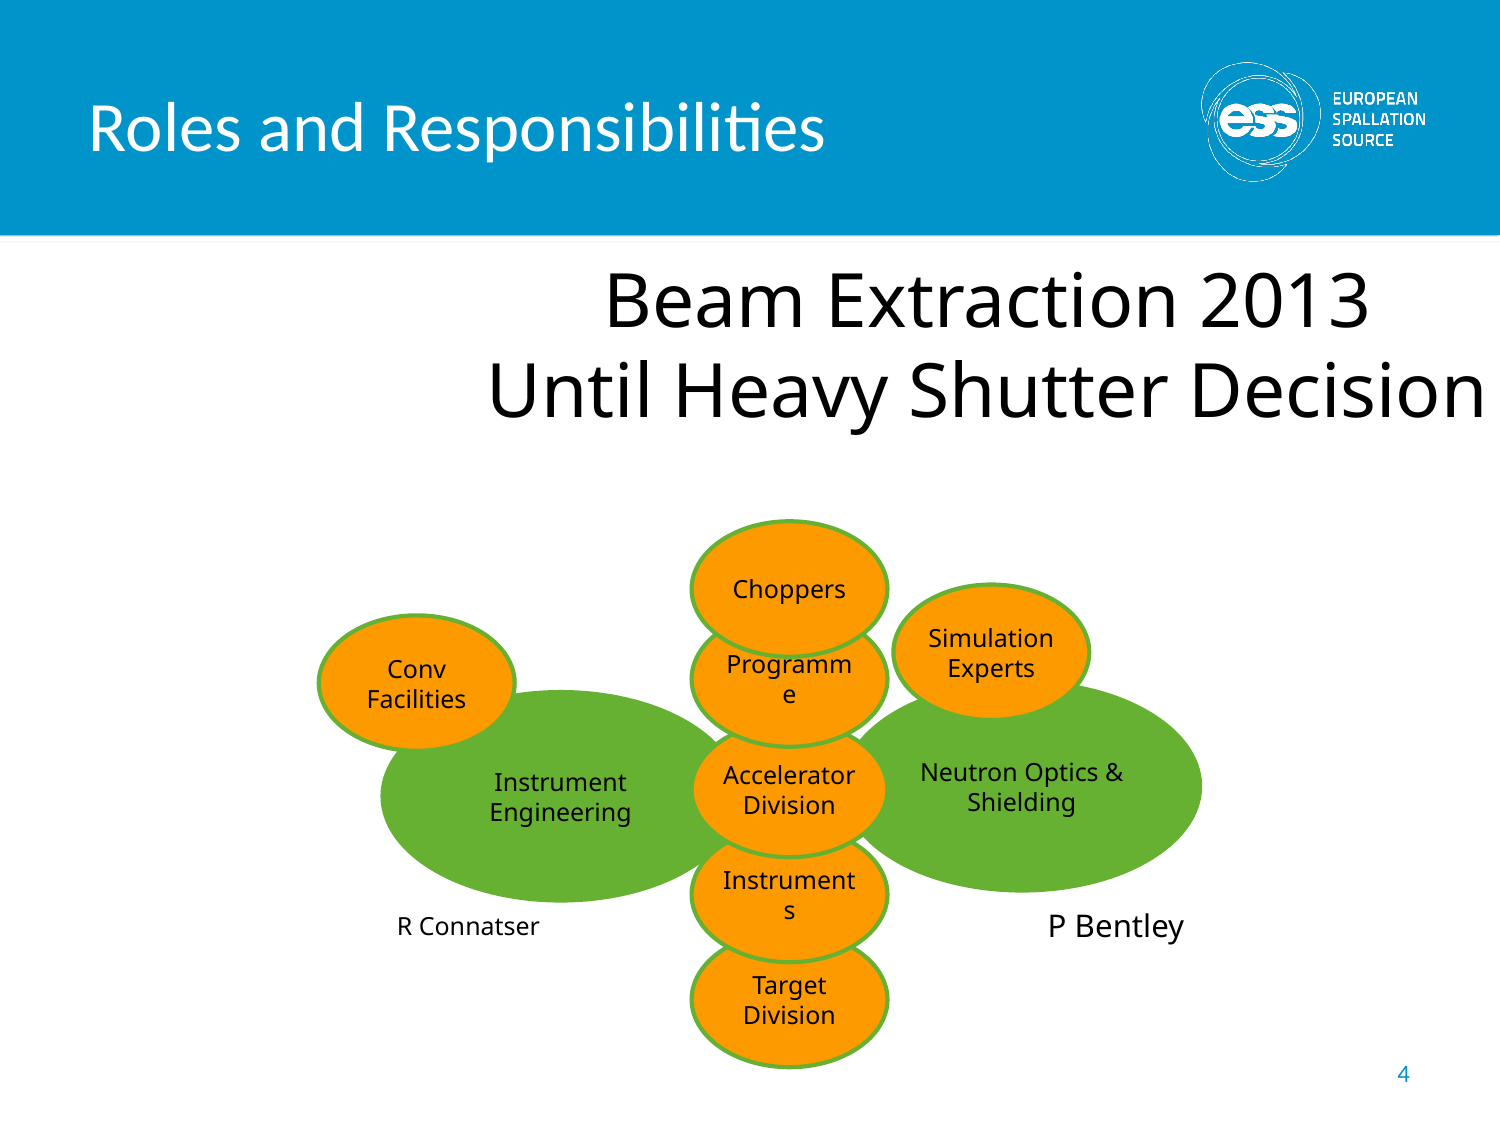

# Roles and Responsibilities
Beam Extraction 2013
Until Heavy Shutter Decision
Choppers
Simulation Experts
Programme
Conv Facilities
Neutron Optics & Shielding
Instrument Engineering
Accelerator Division
Instruments
P Bentley
R Connatser
Target Division
4